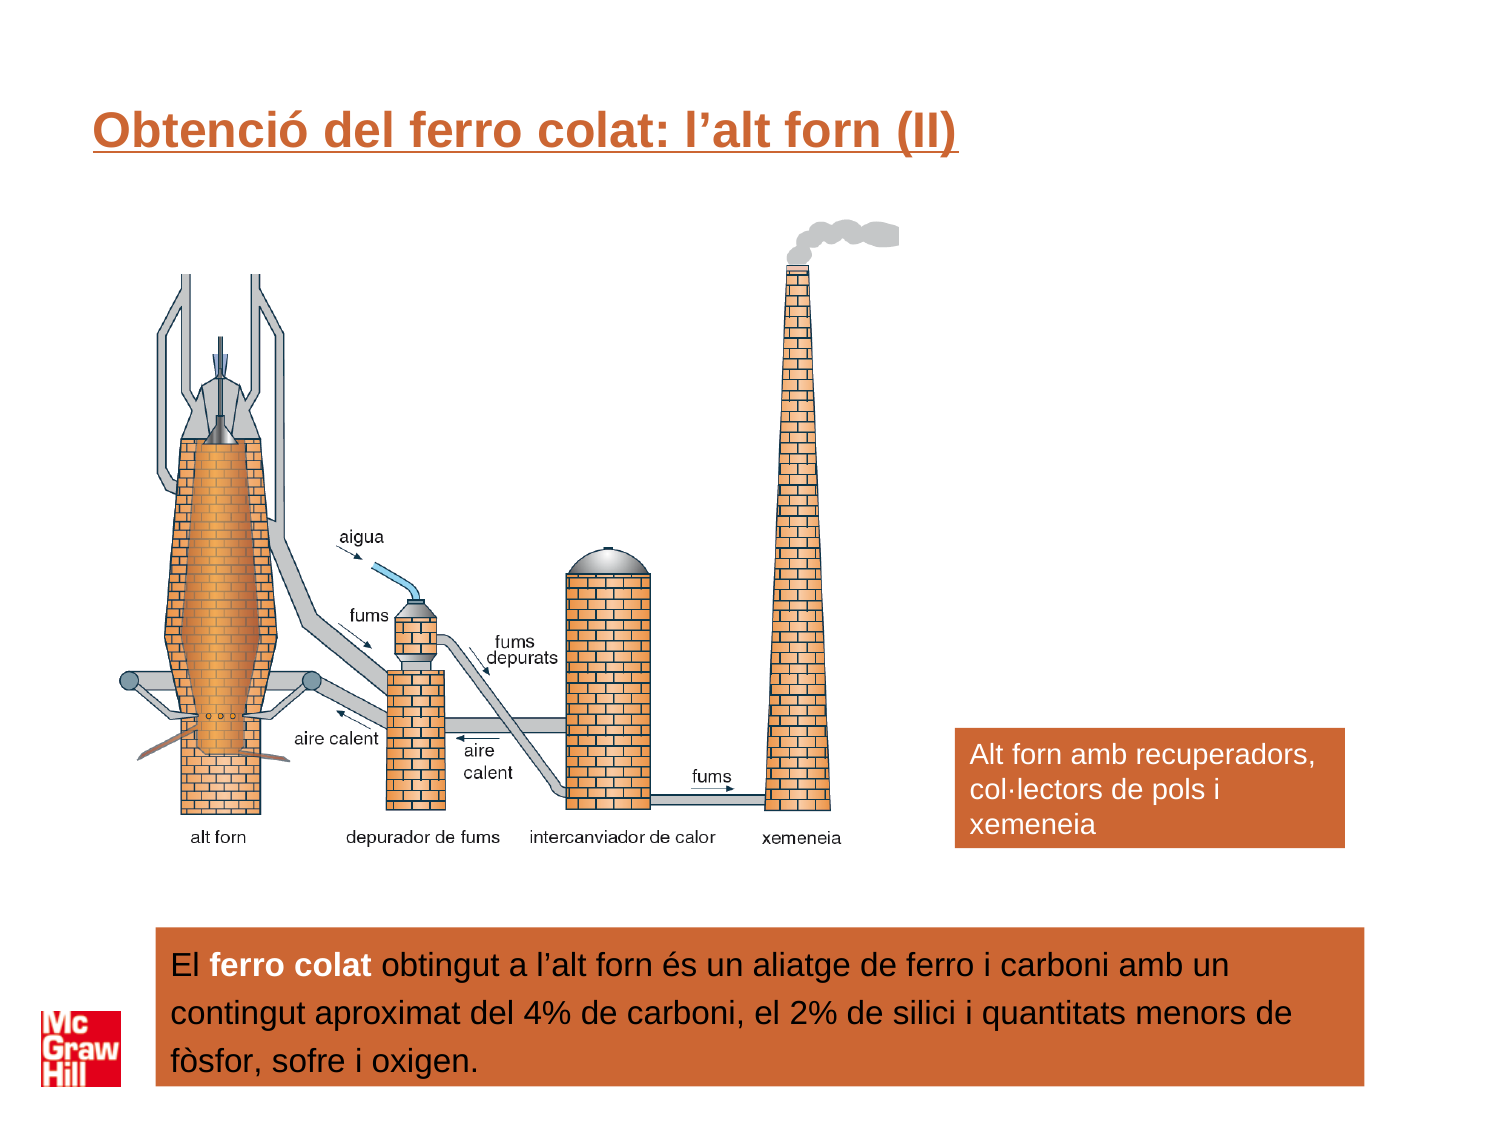

Obtenció del ferro colat: l’alt forn (II)
Alt forn amb recuperadors, col·lectors de pols i xemeneia
El ferro colat obtingut a l’alt forn és un aliatge de ferro i carboni amb un contingut aproximat del 4% de carboni, el 2% de silici i quantitats menors de fòsfor, sofre i oxigen.